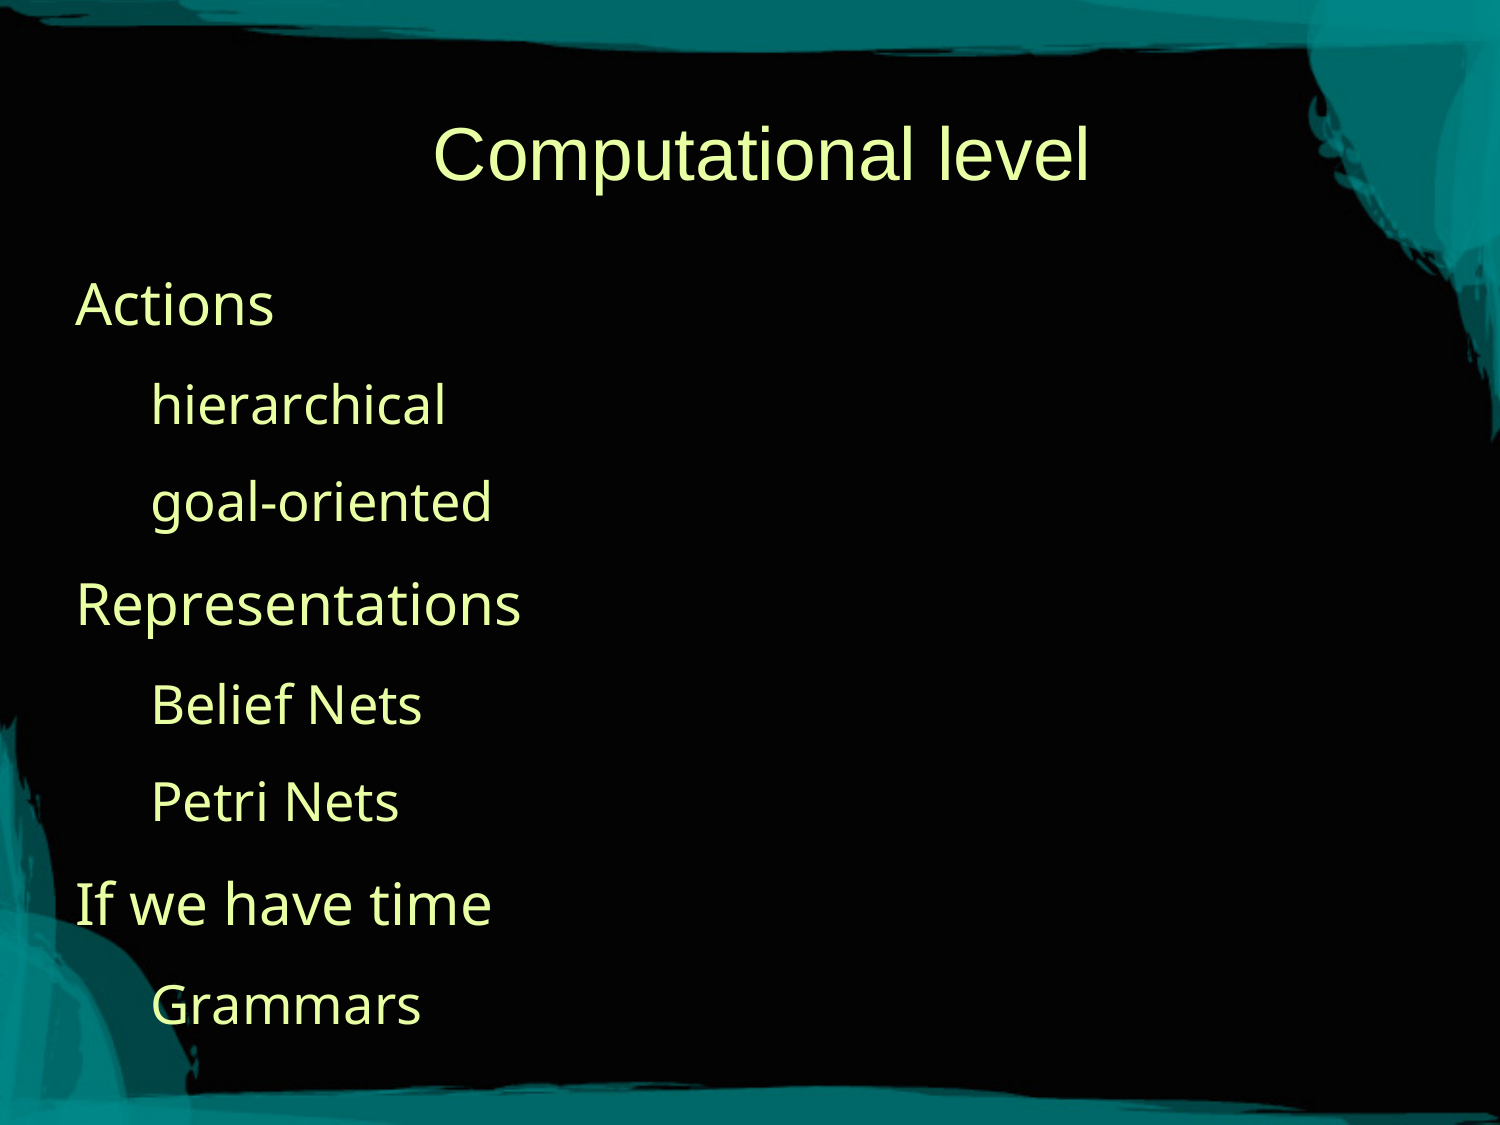

# Computational level
Actions
hierarchical
goal-oriented
Representations
Belief Nets
Petri Nets
If we have time
Grammars